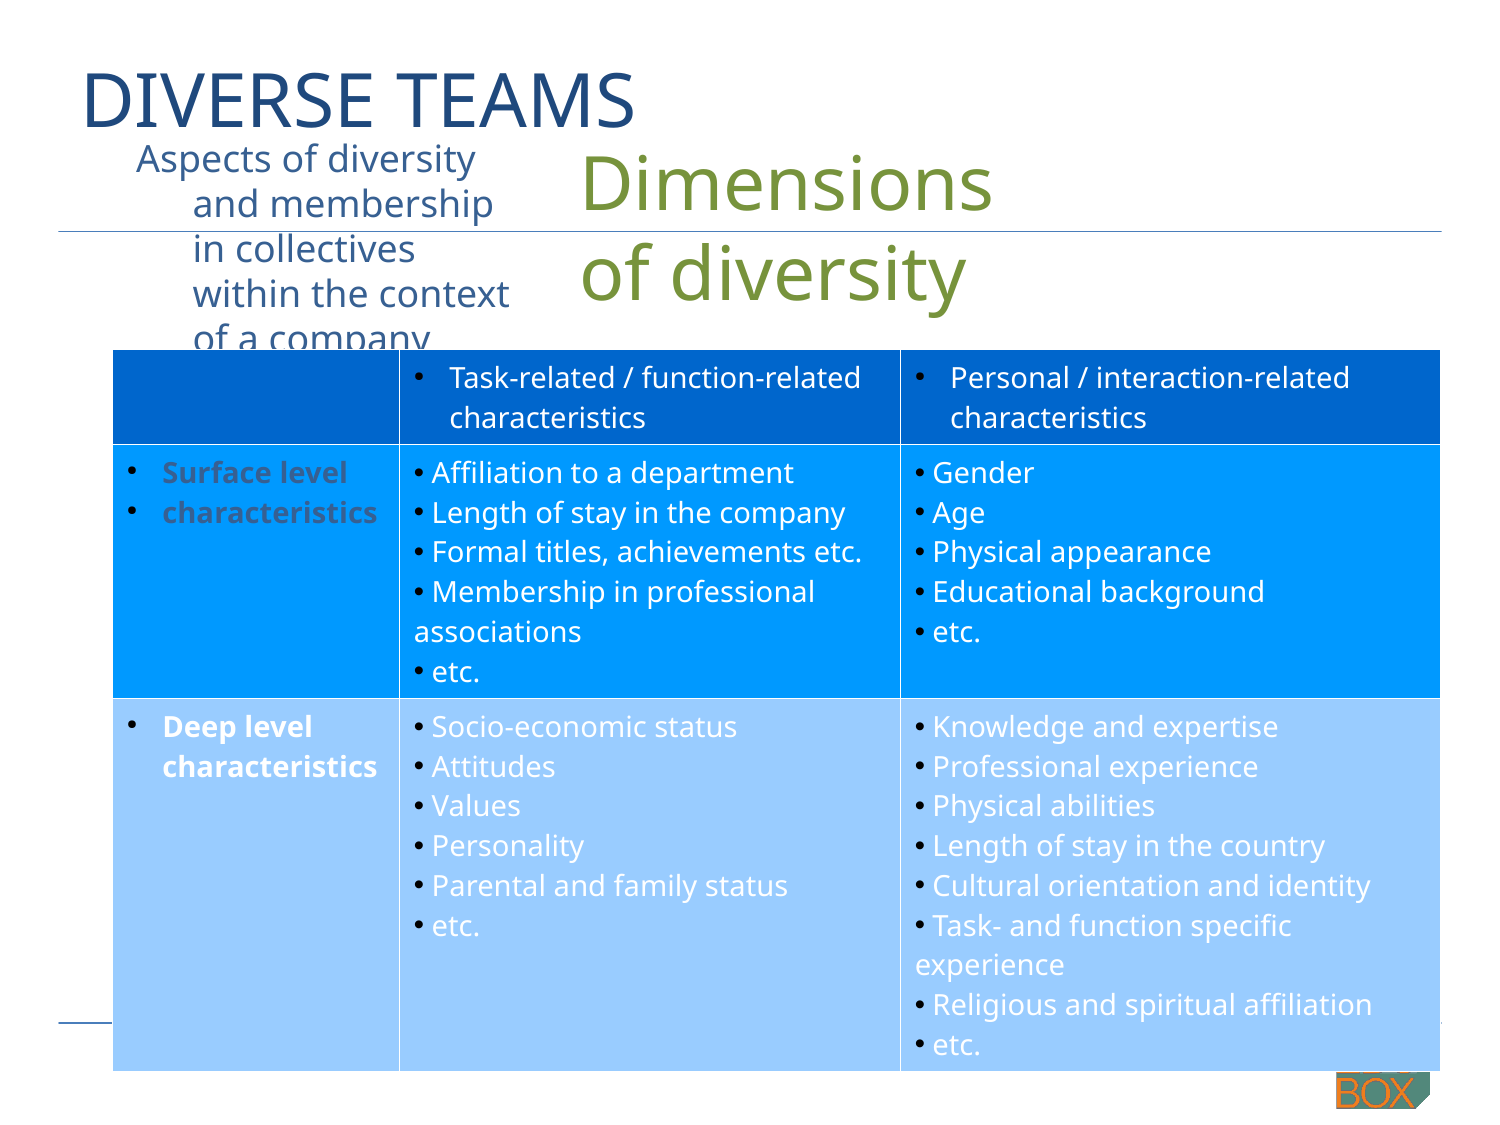

# DIVERSE TEAMS
Aspects of diversity and membership in collectives within the context of a company
Dimensions of diversity
| | Task-related / function-related characteristics | Personal / interaction-related characteristics |
| --- | --- | --- |
| Surface level characteristics | Affiliation to a department Length of stay in the company Formal titles, achievements etc. Membership in professional associations etc. | Gender Age Physical appearance Educational background etc. |
| Deep level characteristics | Socio-economic status Attitudes Values Personality Parental and family status etc. | Knowledge and expertise Professional experience Physical abilities Length of stay in the country Cultural orientation and identity Task- and function specific experience Religious and spiritual affiliation etc. |